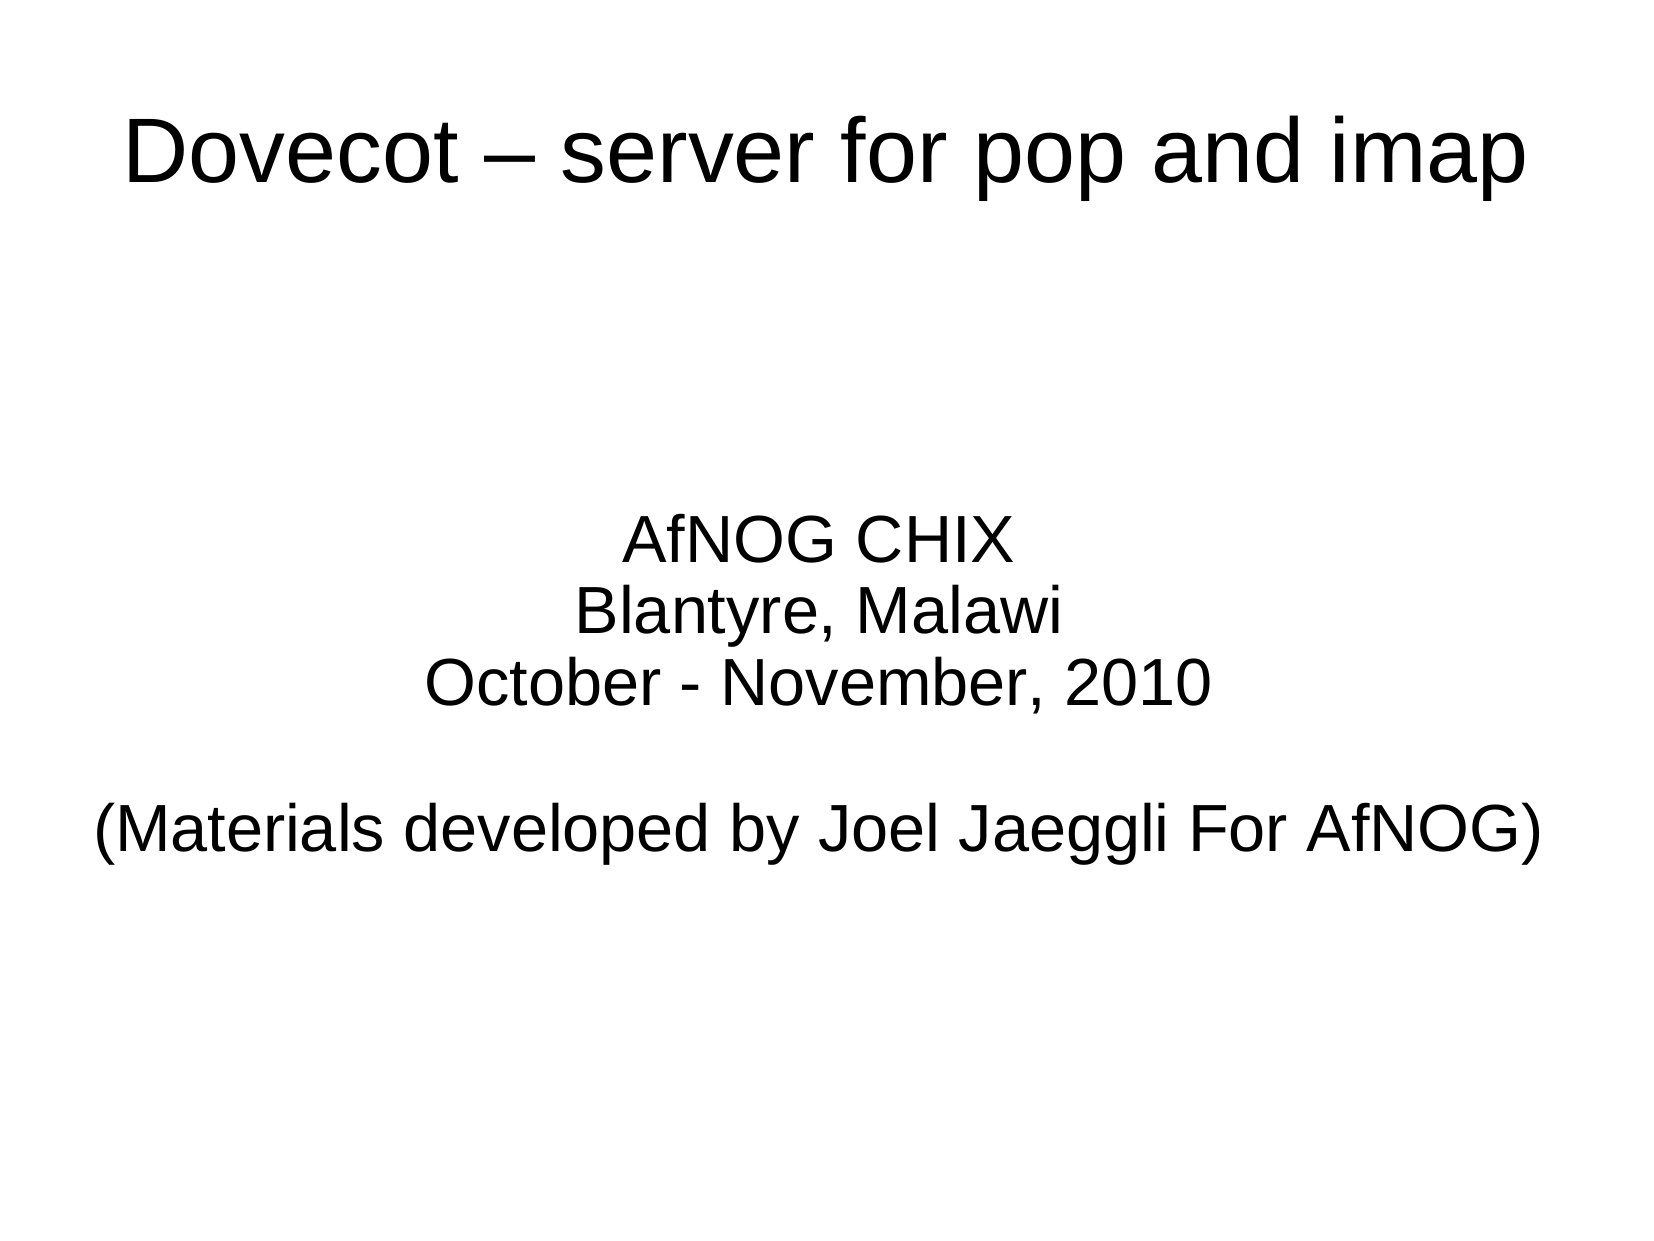

Dovecot – server for pop and imap
AfNOG CHIX
Blantyre, Malawi
October - November, 2010
(Materials developed by Joel Jaeggli For AfNOG)‏